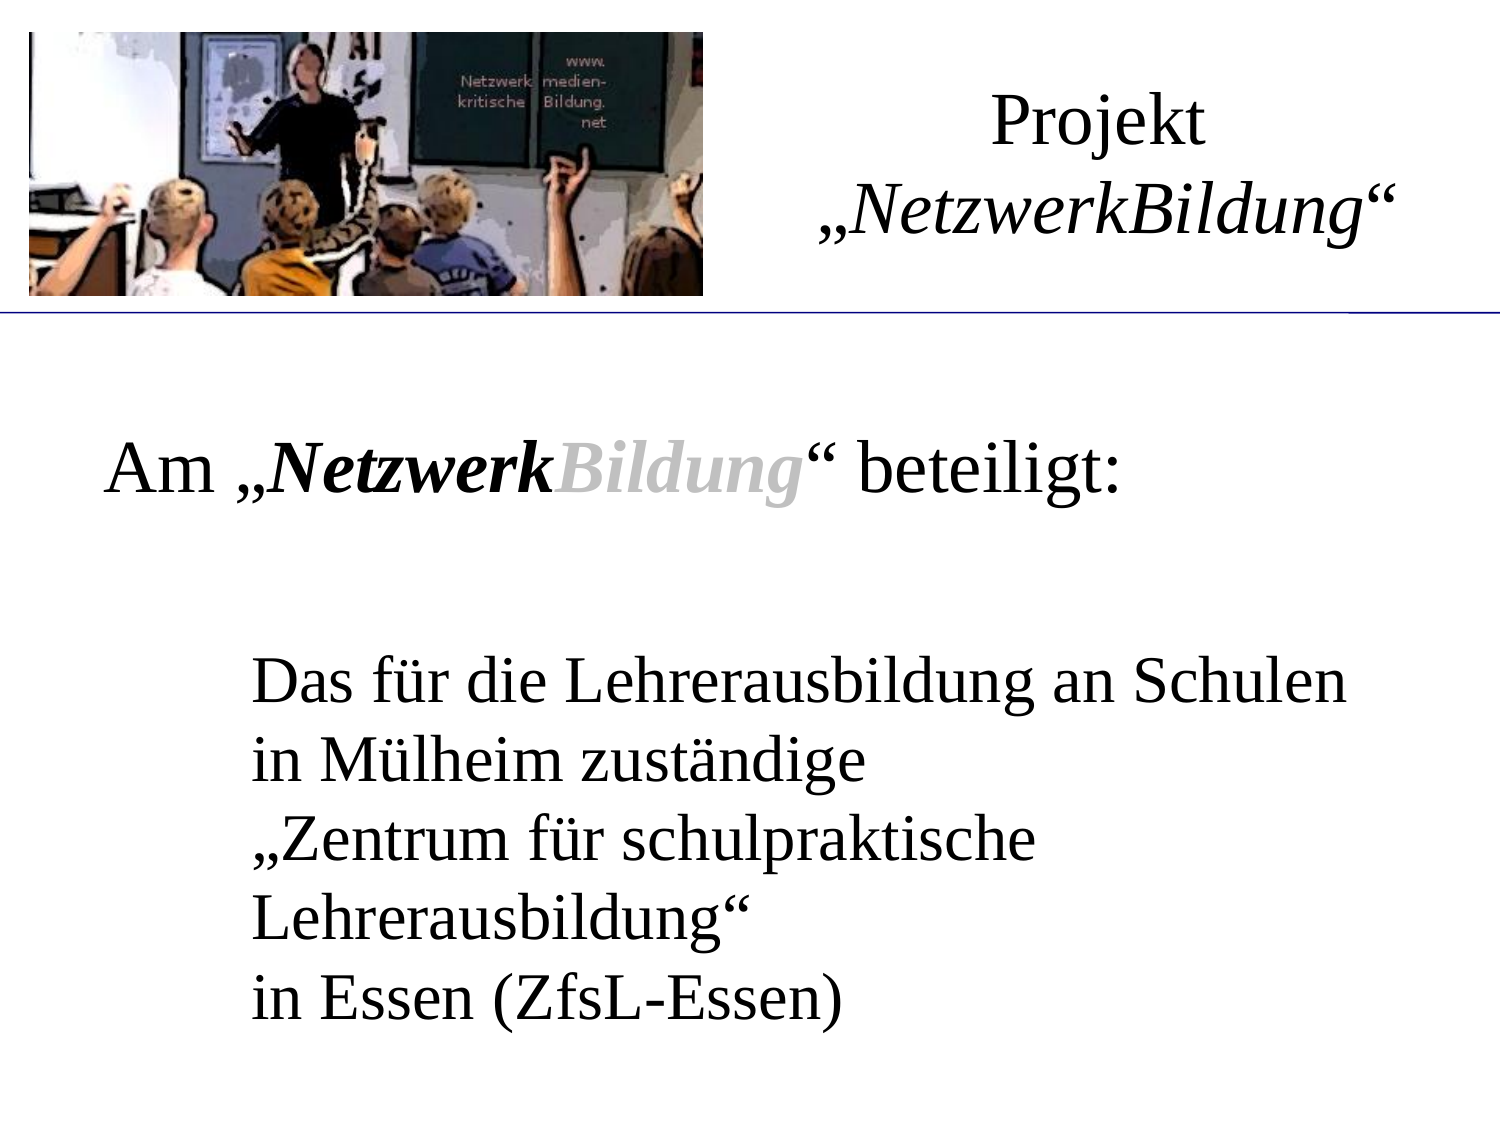

Projekt
„NetzwerkBildung“
Am „NetzwerkBildung“ beteiligt:
Das für die Lehrerausbildung an Schulen in Mülheim zuständige
„Zentrum für schulpraktische Lehrerausbildung“
in Essen (ZfsL-Essen)